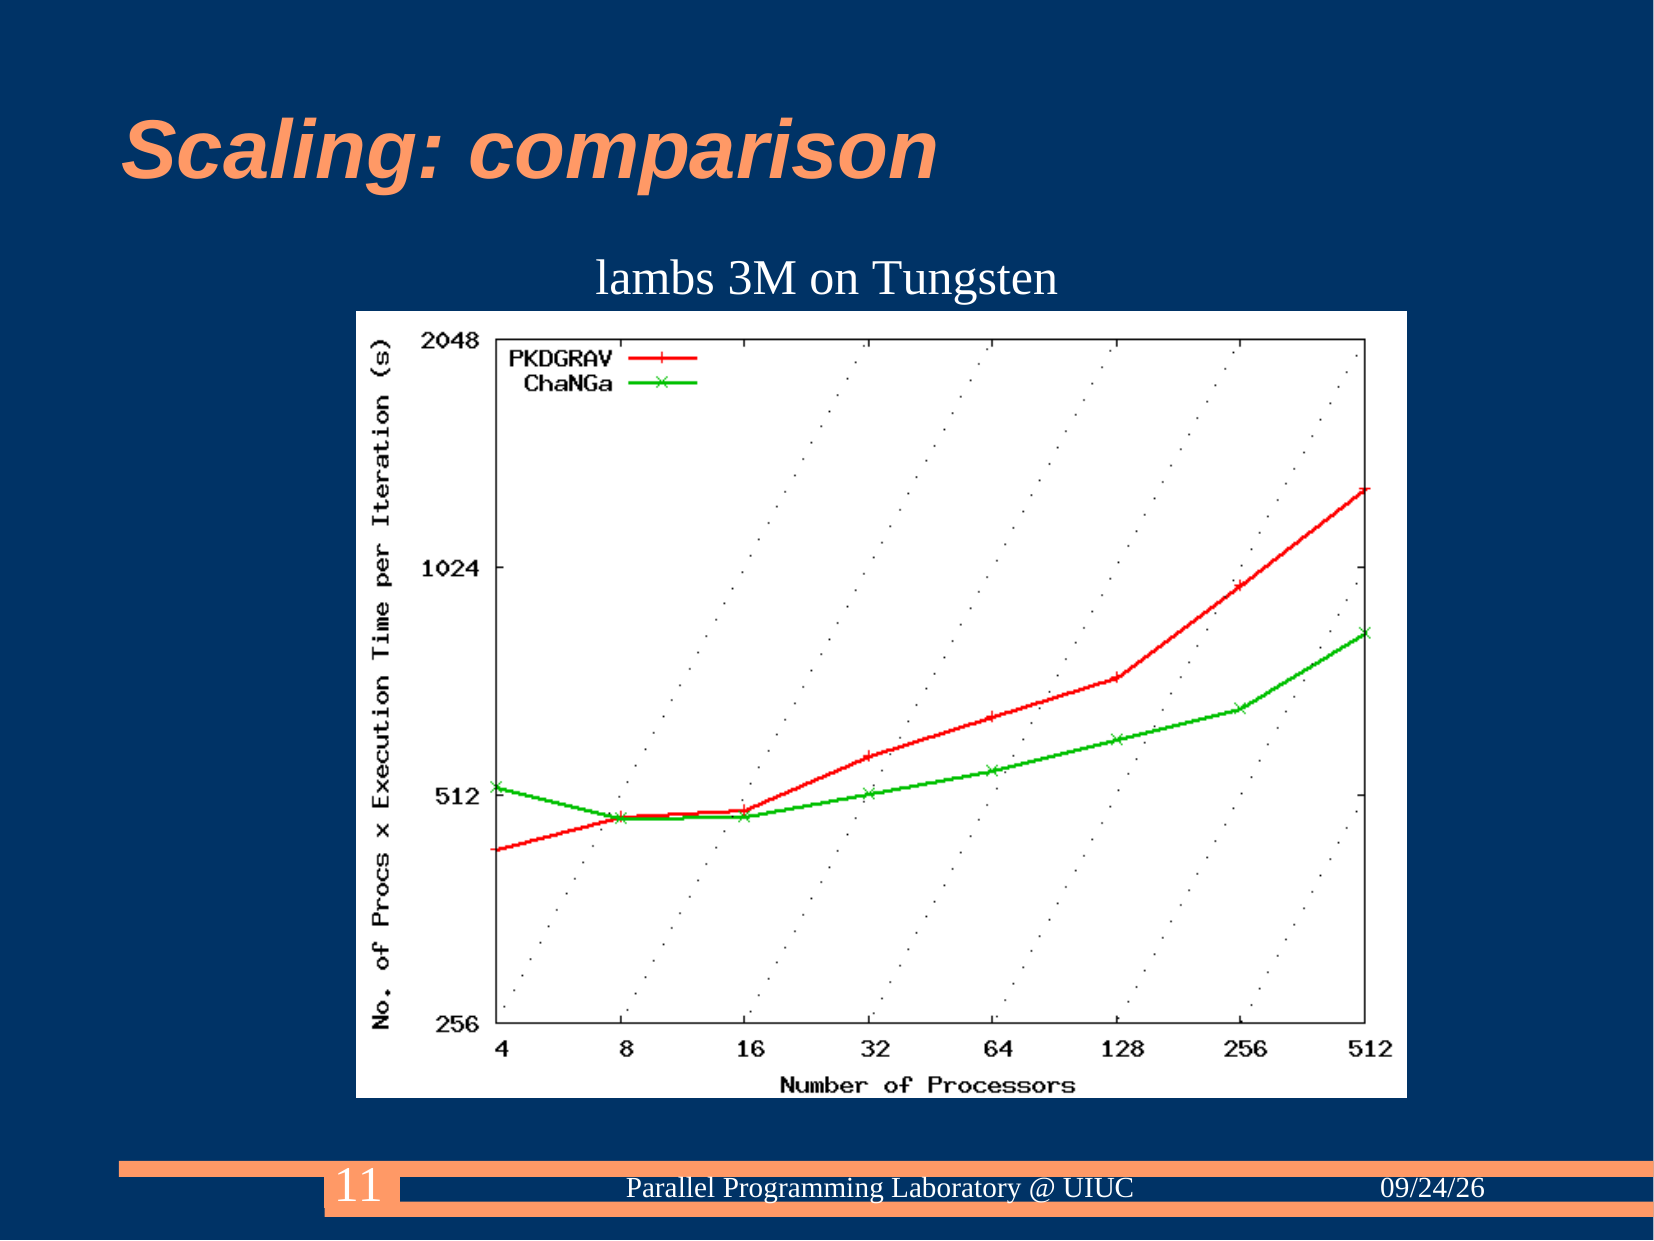

# Scaling: comparison
lambs 3M on Tungsten
Parallel Programming Laboratory @ UIUC